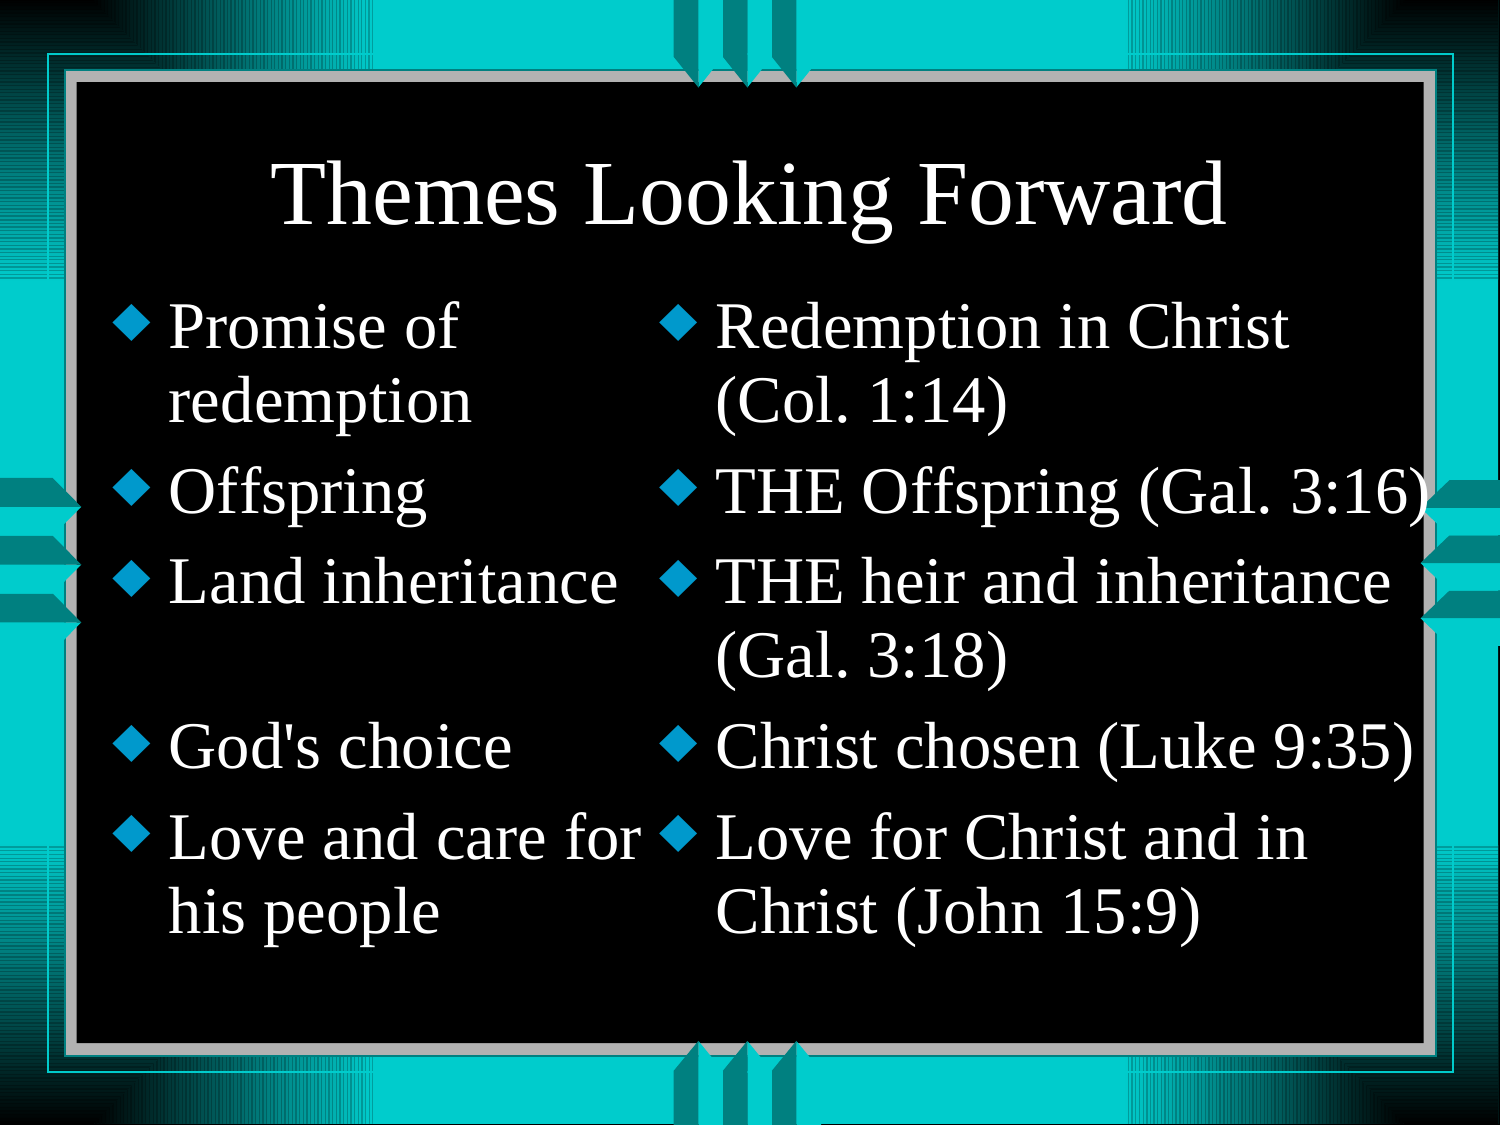

# Themes Looking Forward
Promise of redemption
Offspring
Land inheritance
God's choice
Love and care for his people
Redemption in Christ (Col. 1:14)
THE Offspring (Gal. 3:16)
THE heir and inheritance
(Gal. 3:18)
Christ chosen (Luke 9:35)
Love for Christ and in Christ (John 15:9)